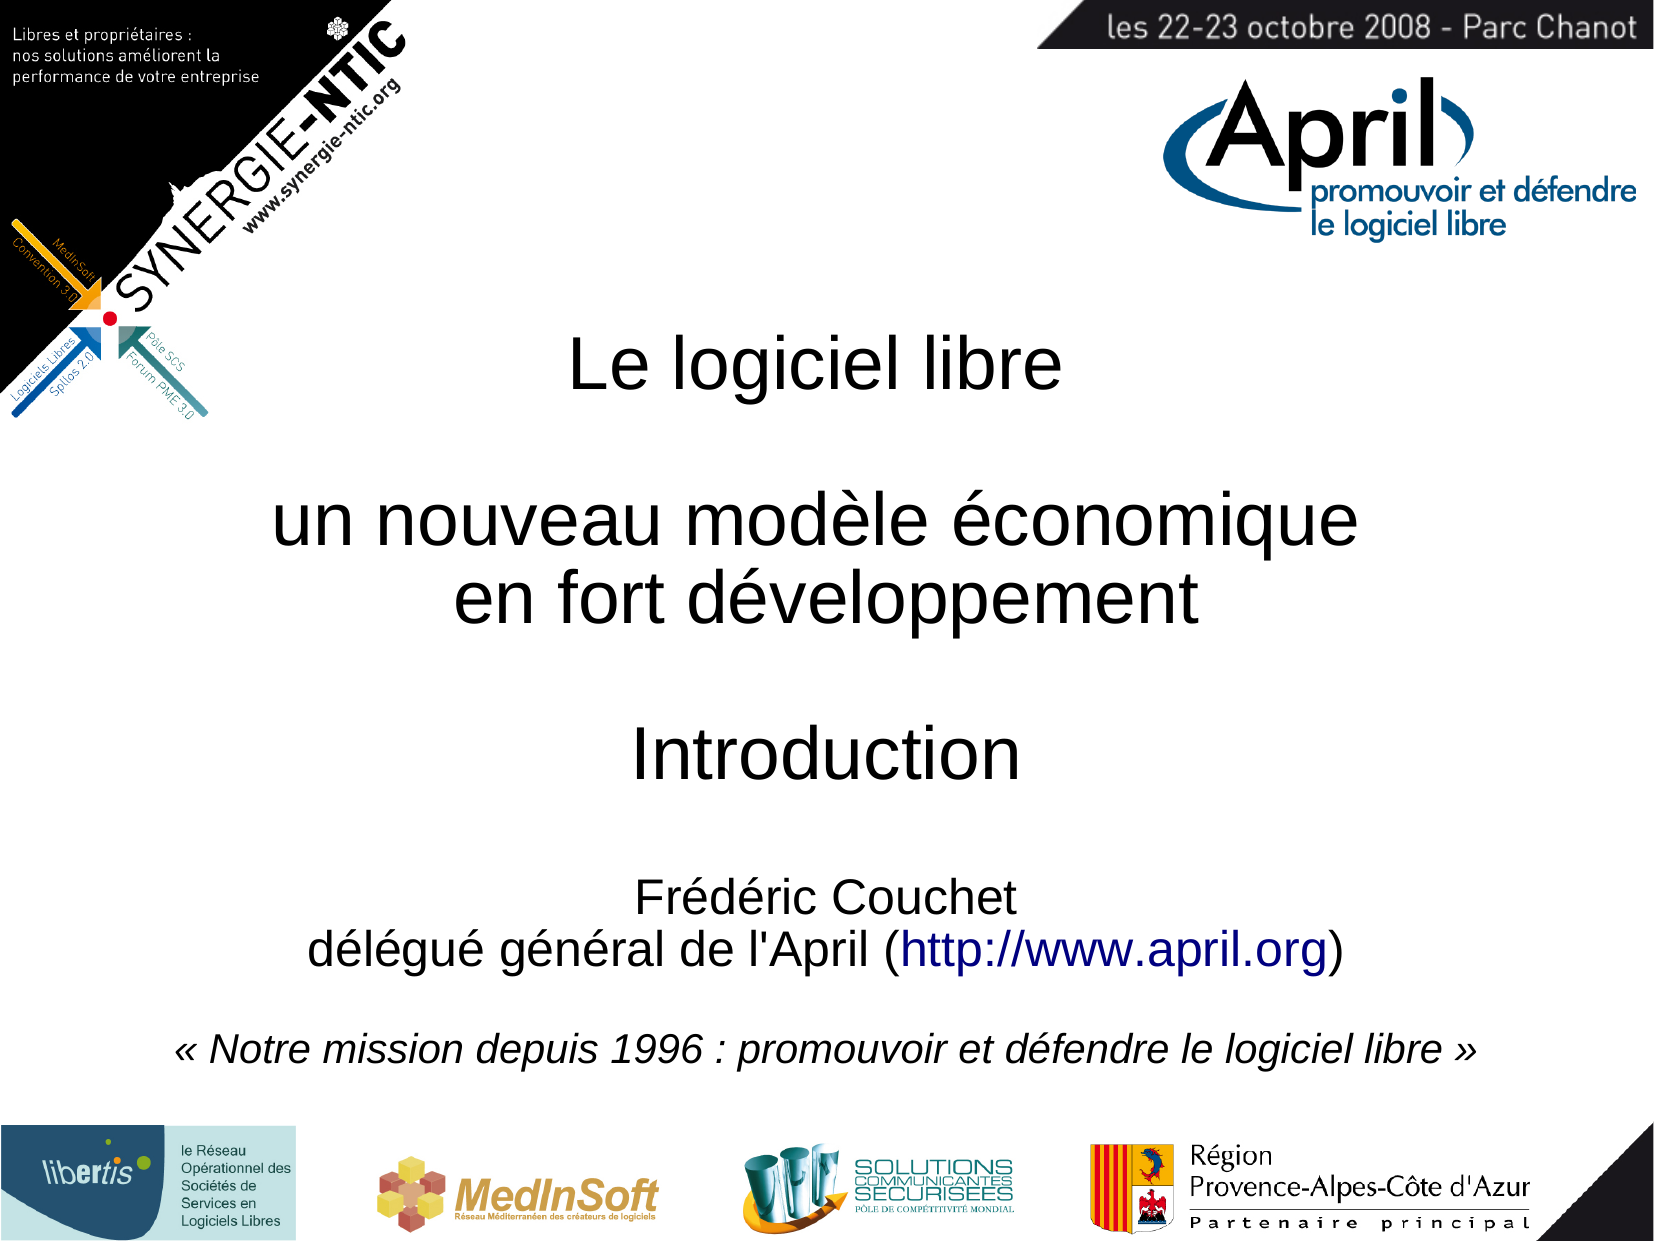

#
Le logiciel libre
un nouveau modèle économique
en fort développement
Introduction
Frédéric Couchet
délégué général de l'April (http://www.april.org)
« Notre mission depuis 1996 : promouvoir et défendre le logiciel libre »